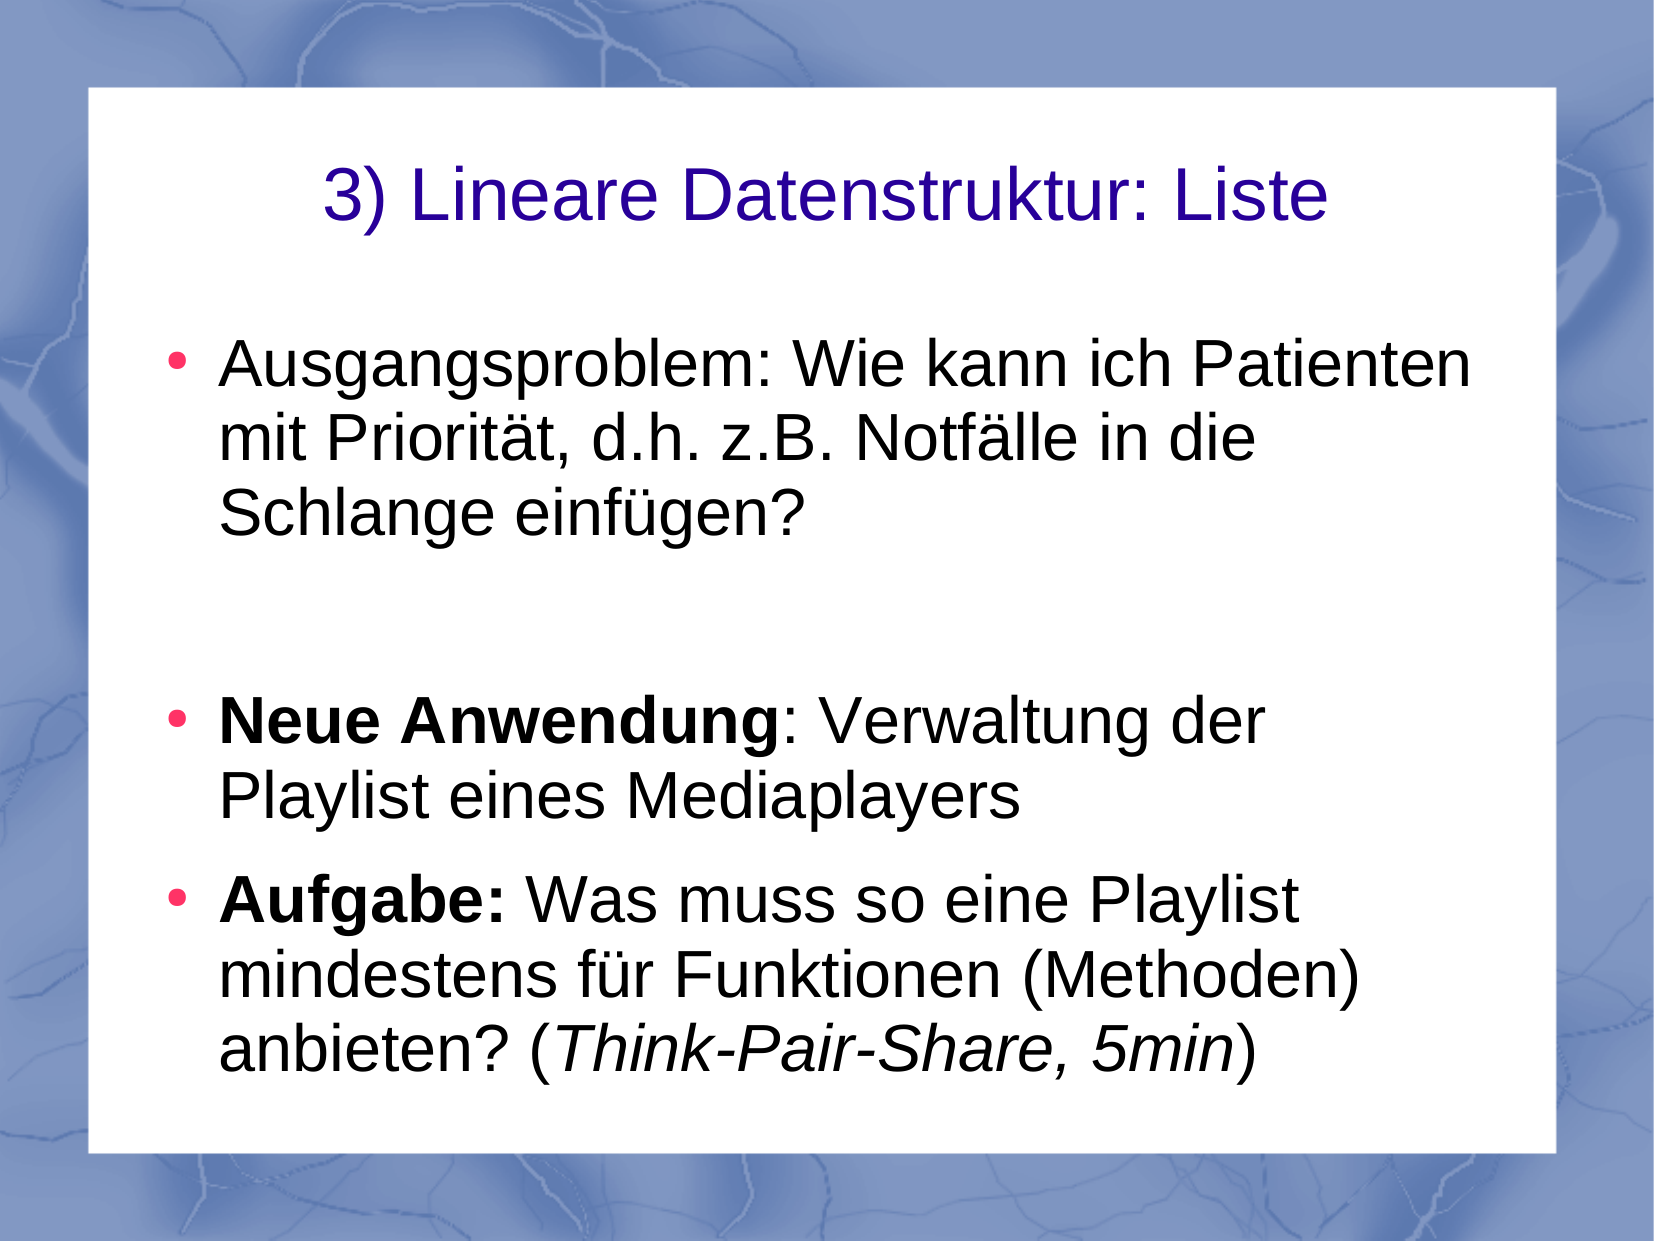

# 3) Lineare Datenstruktur: Liste
Ausgangsproblem: Wie kann ich Patienten mit Priorität, d.h. z.B. Notfälle in die Schlange einfügen?
Neue Anwendung: Verwaltung der Playlist eines Mediaplayers
Aufgabe: Was muss so eine Playlist mindestens für Funktionen (Methoden) anbieten? (Think-Pair-Share, 5min)